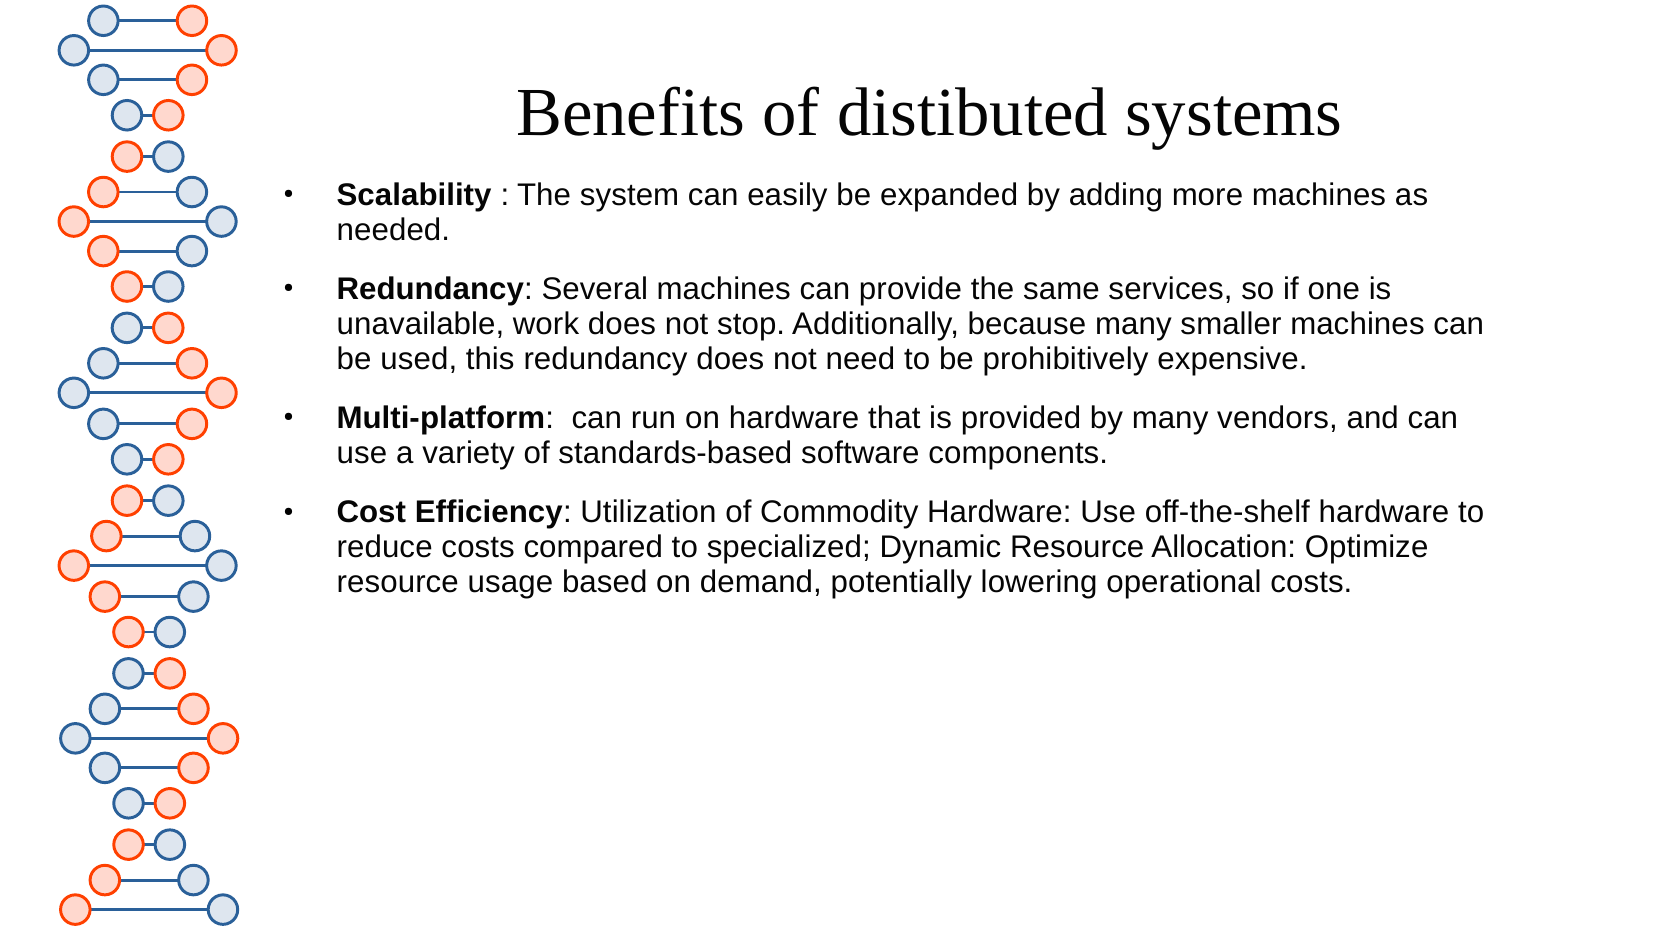

# Benefits of distibuted systems
Scalability : The system can easily be expanded by adding more machines as needed.
Redundancy: Several machines can provide the same services, so if one is unavailable, work does not stop. Additionally, because many smaller machines can be used, this redundancy does not need to be prohibitively expensive.
Multi-platform:  can run on hardware that is provided by many vendors, and can use a variety of standards-based software components.
Cost Efficiency: Utilization of Commodity Hardware: Use off-the-shelf hardware to reduce costs compared to specialized; Dynamic Resource Allocation: Optimize resource usage based on demand, potentially lowering operational costs.